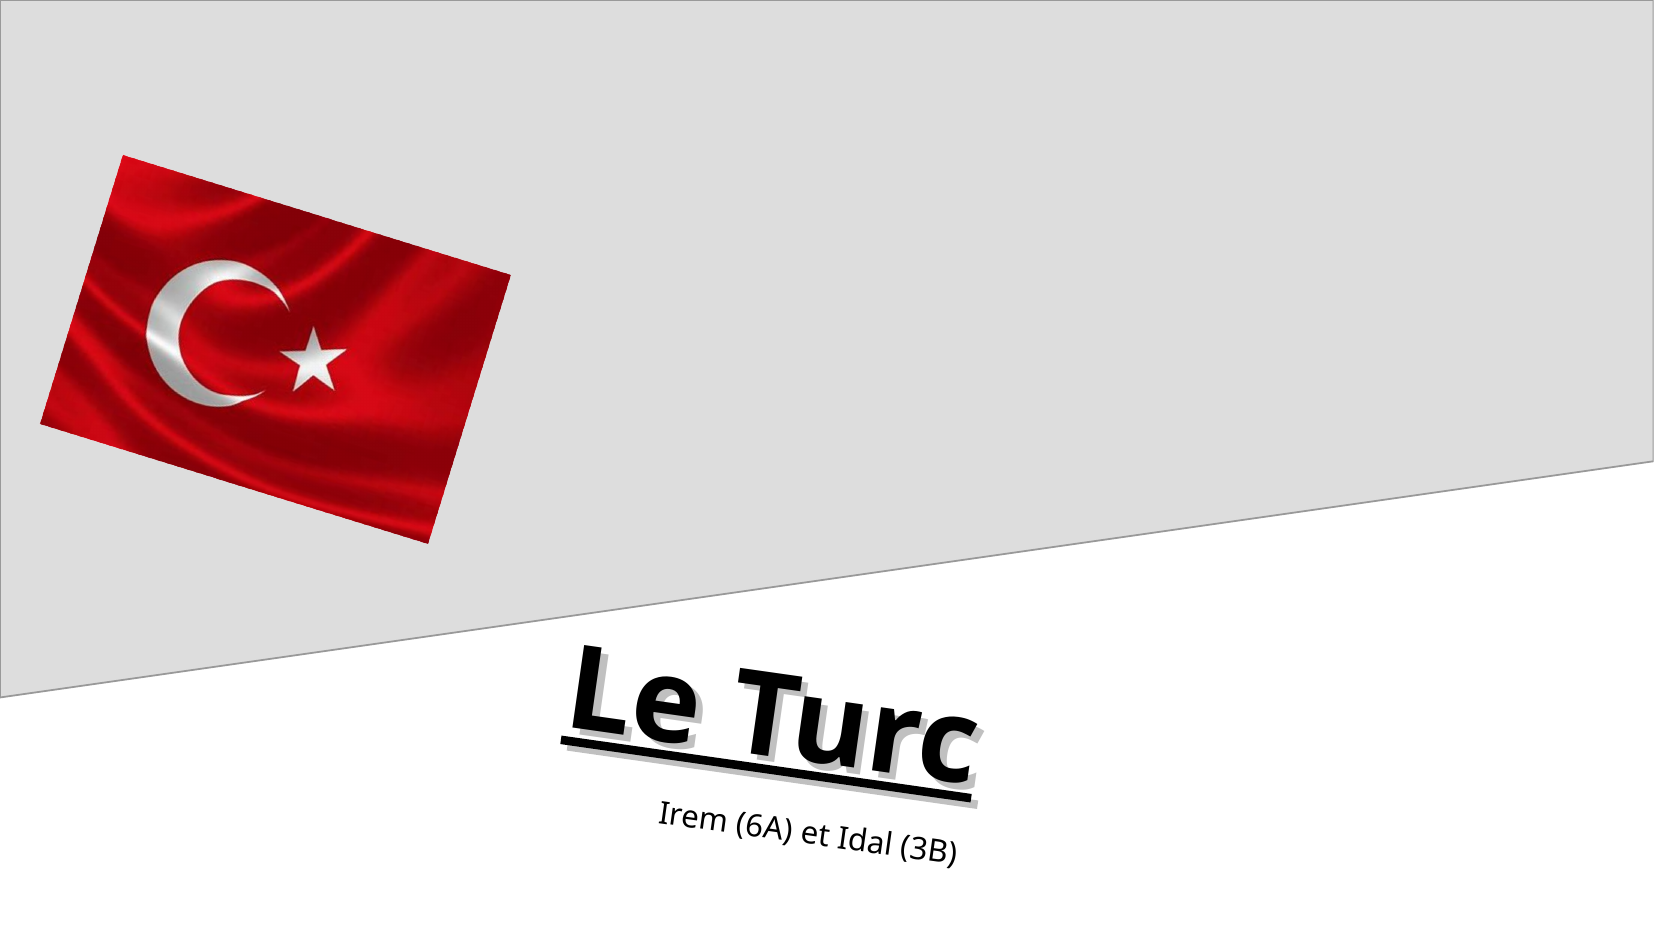

# Le Turc
Irem (6A) et Idal (3B)